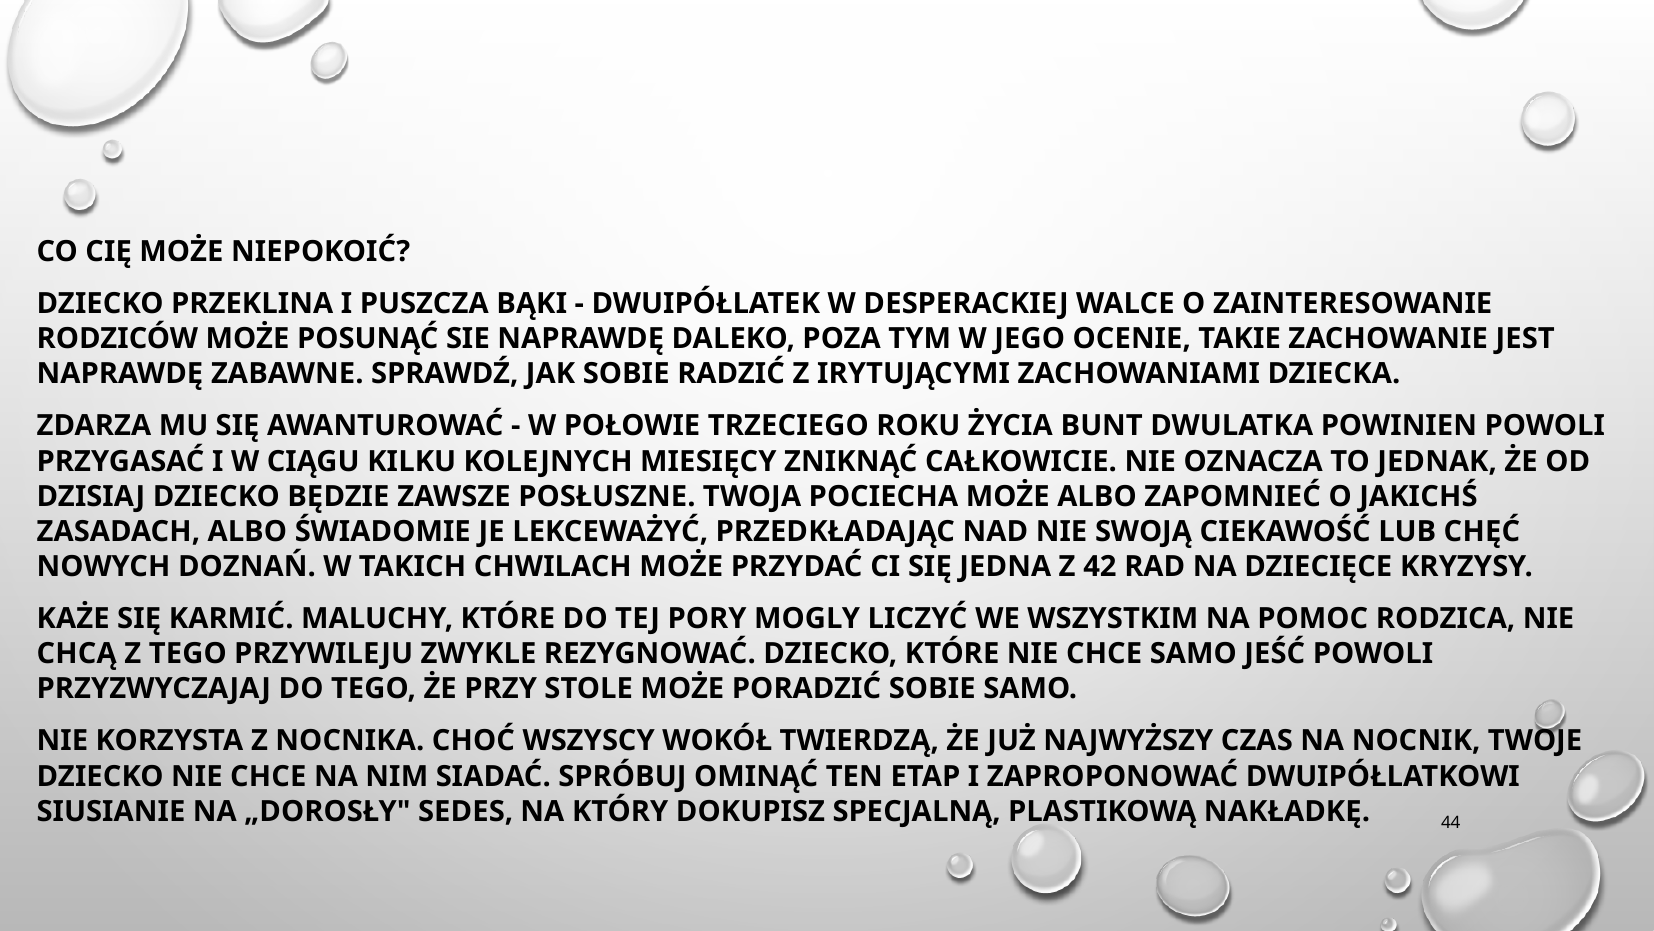

# Co cię może niepokoić?
Dziecko przeklina i puszcza bąki - dwuipółlatek w desperackiej walce o zainteresowanie rodziców może posunąć sie naprawdę daleko, poza tym w jego ocenie, takie zachowanie jest naprawdę zabawne. Sprawdź, jak sobie radzić z irytującymi zachowaniami dziecka.
Zdarza mu się awanturować - w połowie trzeciego roku życia bunt dwulatka powinien powoli przygasać i w ciągu kilku kolejnych miesięcy zniknąć całkowicie. Nie oznacza to jednak, że od dzisiaj dziecko będzie zawsze posłuszne. Twoja pociecha może albo zapomnieć o jakichś zasadach, albo świadomie je lekceważyć, przedkładając nad nie swoją ciekawość lub chęć nowych doznań. W takich chwilach może przydać ci się jedna z 42 rad na dziecięce kryzysy.
Każe się karmić. Maluchy, które do tej pory mogly liczyć we wszystkim na pomoc rodzica, nie chcą z tego przywileju zwykle rezygnować. Dziecko, które nie chce samo jeść powoli przyzwyczajaj do tego, że przy stole może poradzić sobie samo.
Nie korzysta z nocnika. Choć wszyscy wokół twierdzą, że już najwyższy czas na nocnik, twoje dziecko nie chce na nim siadać. Spróbuj ominąć ten etap i zaproponować dwuipółlatkowi siusianie na „dorosły" sedes, na który dokupisz specjalną, plastikową nakładkę.
43